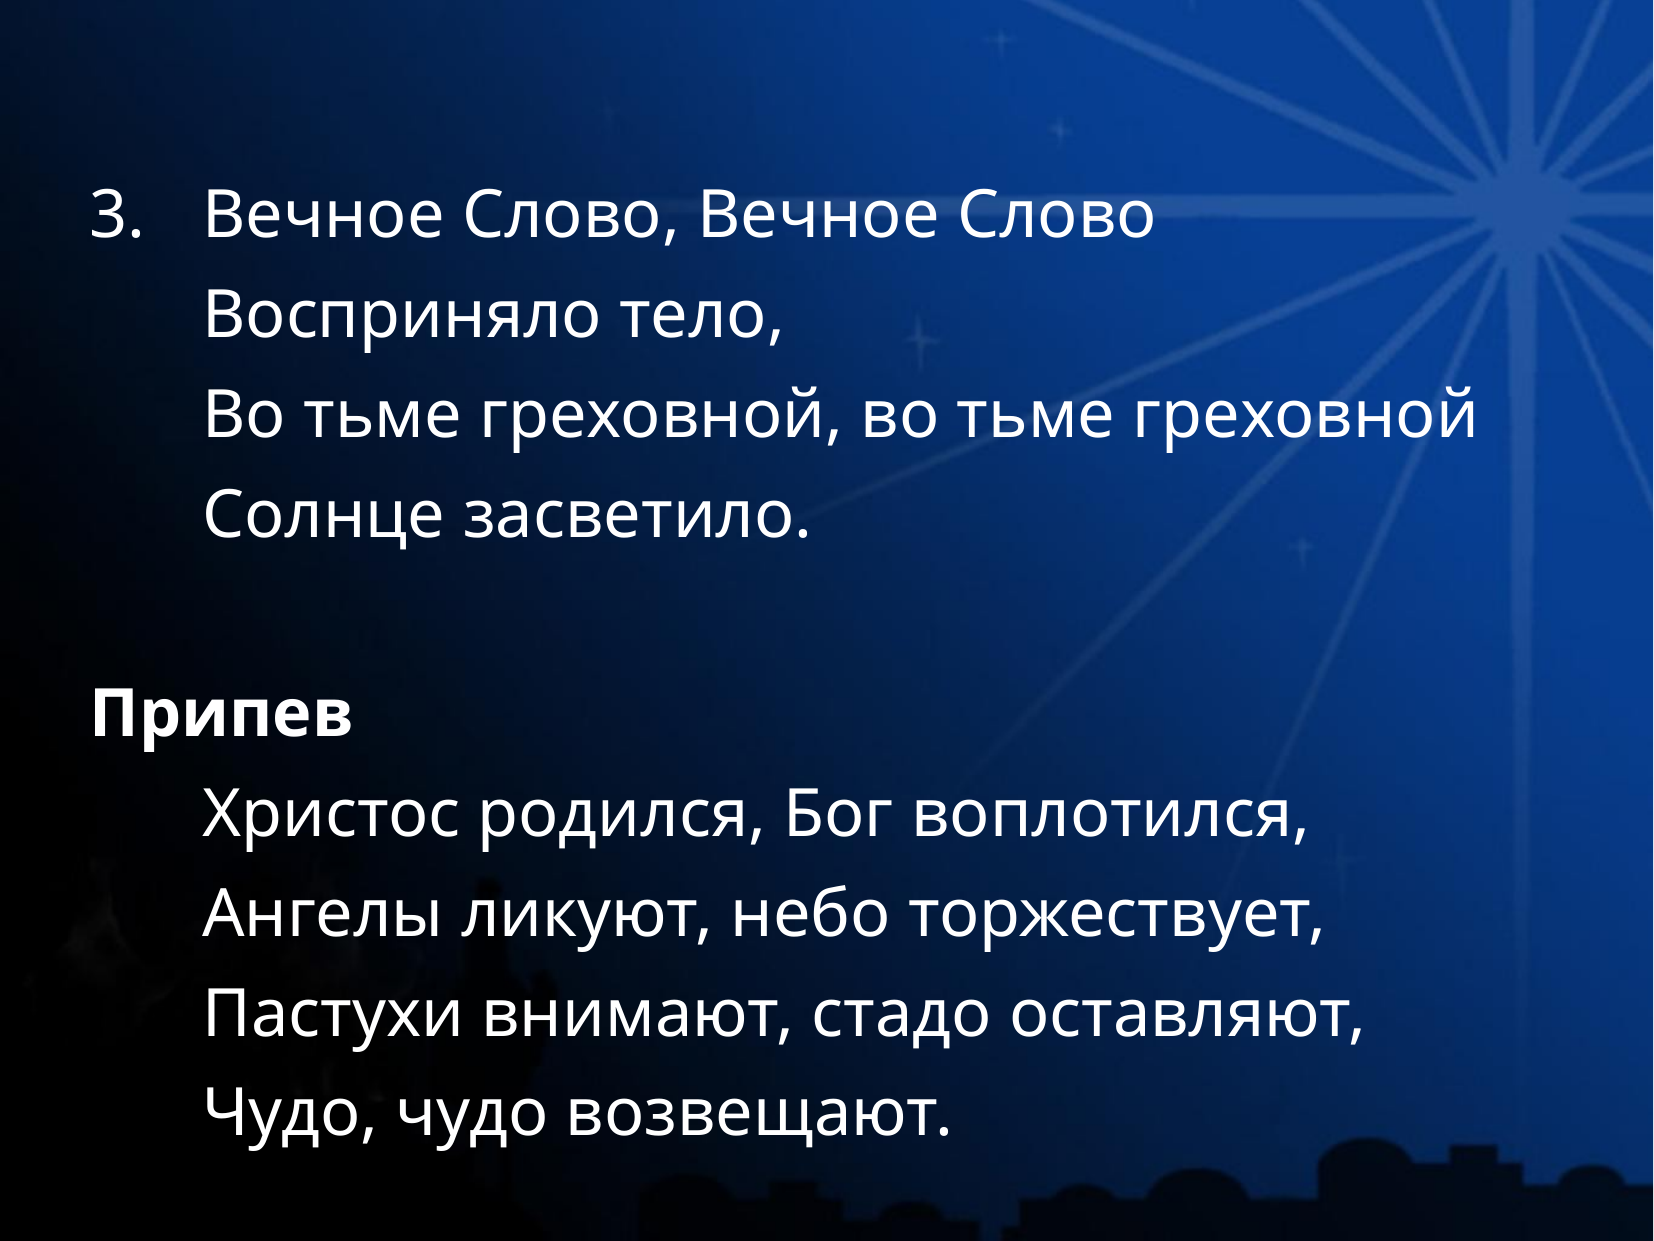

3.	Вечное Слово, Вечное Слово
	Восприняло тело,
	Во тьме греховной, во тьме греховной
	Солнце засветило.
Припев
	Христос родился, Бог воплотился,
	Ангелы ликуют, небо торжествует,
	Пастухи внимают, стадо оставляют,
	Чудо, чудо возвещают.